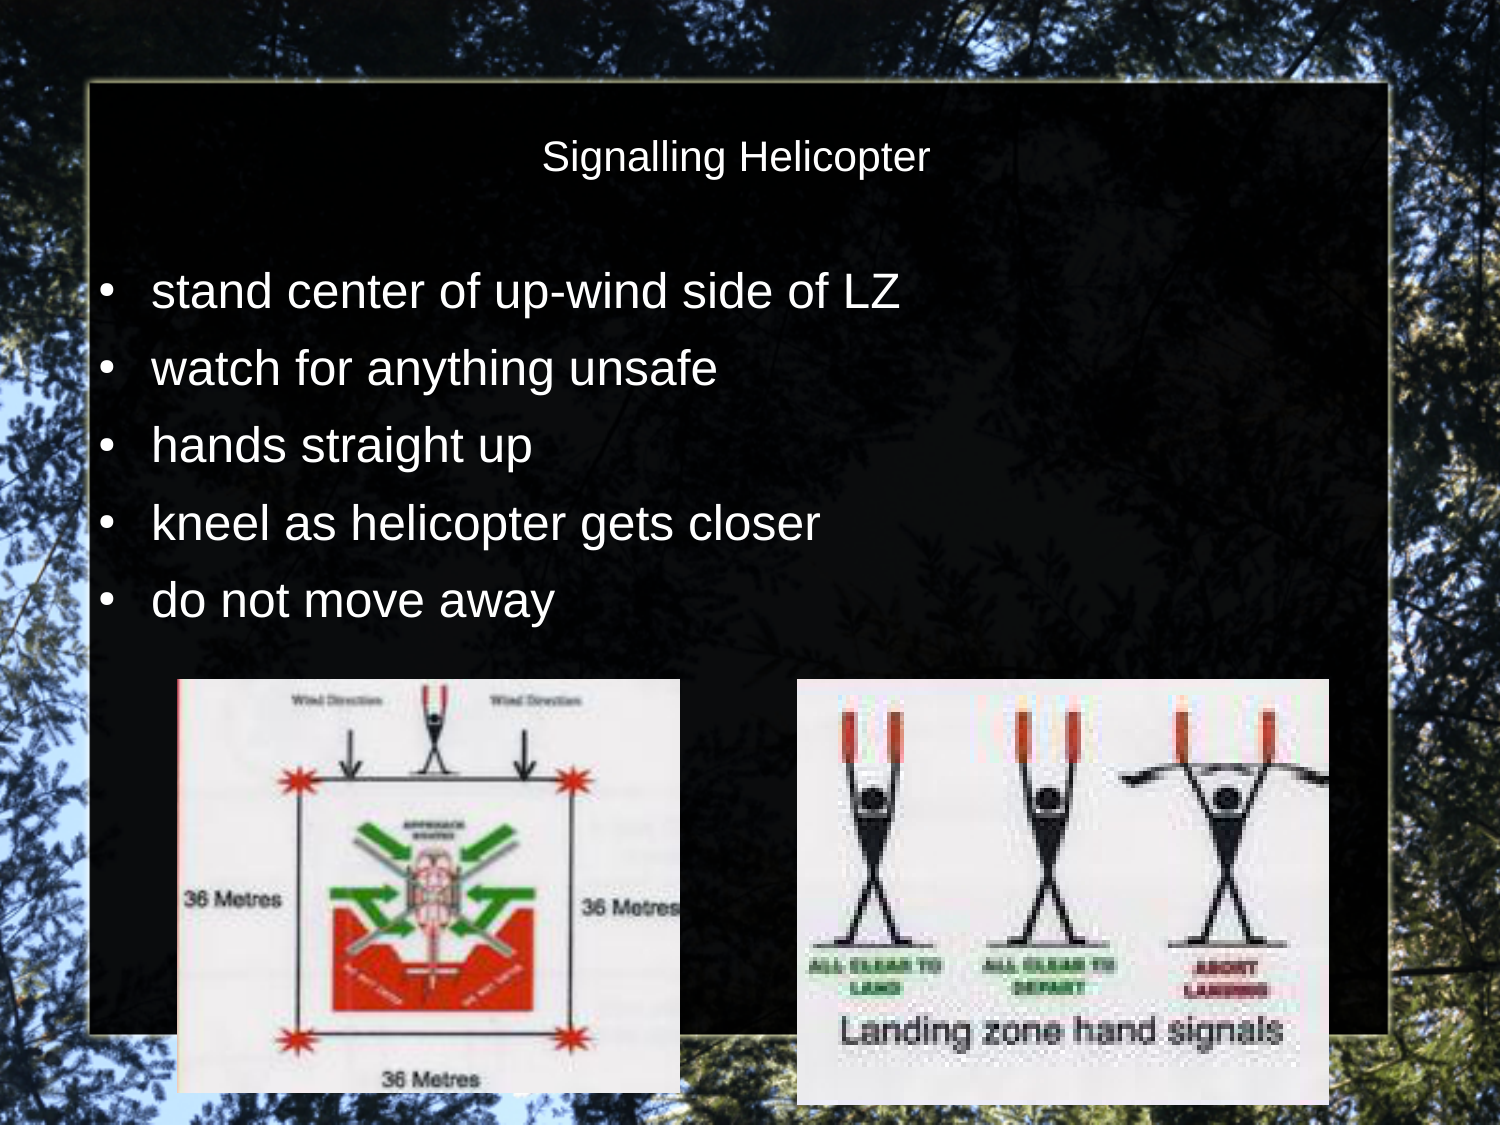

# Signalling Helicopter
stand center of up-wind side of LZ
watch for anything unsafe
hands straight up
kneel as helicopter gets closer
do not move away